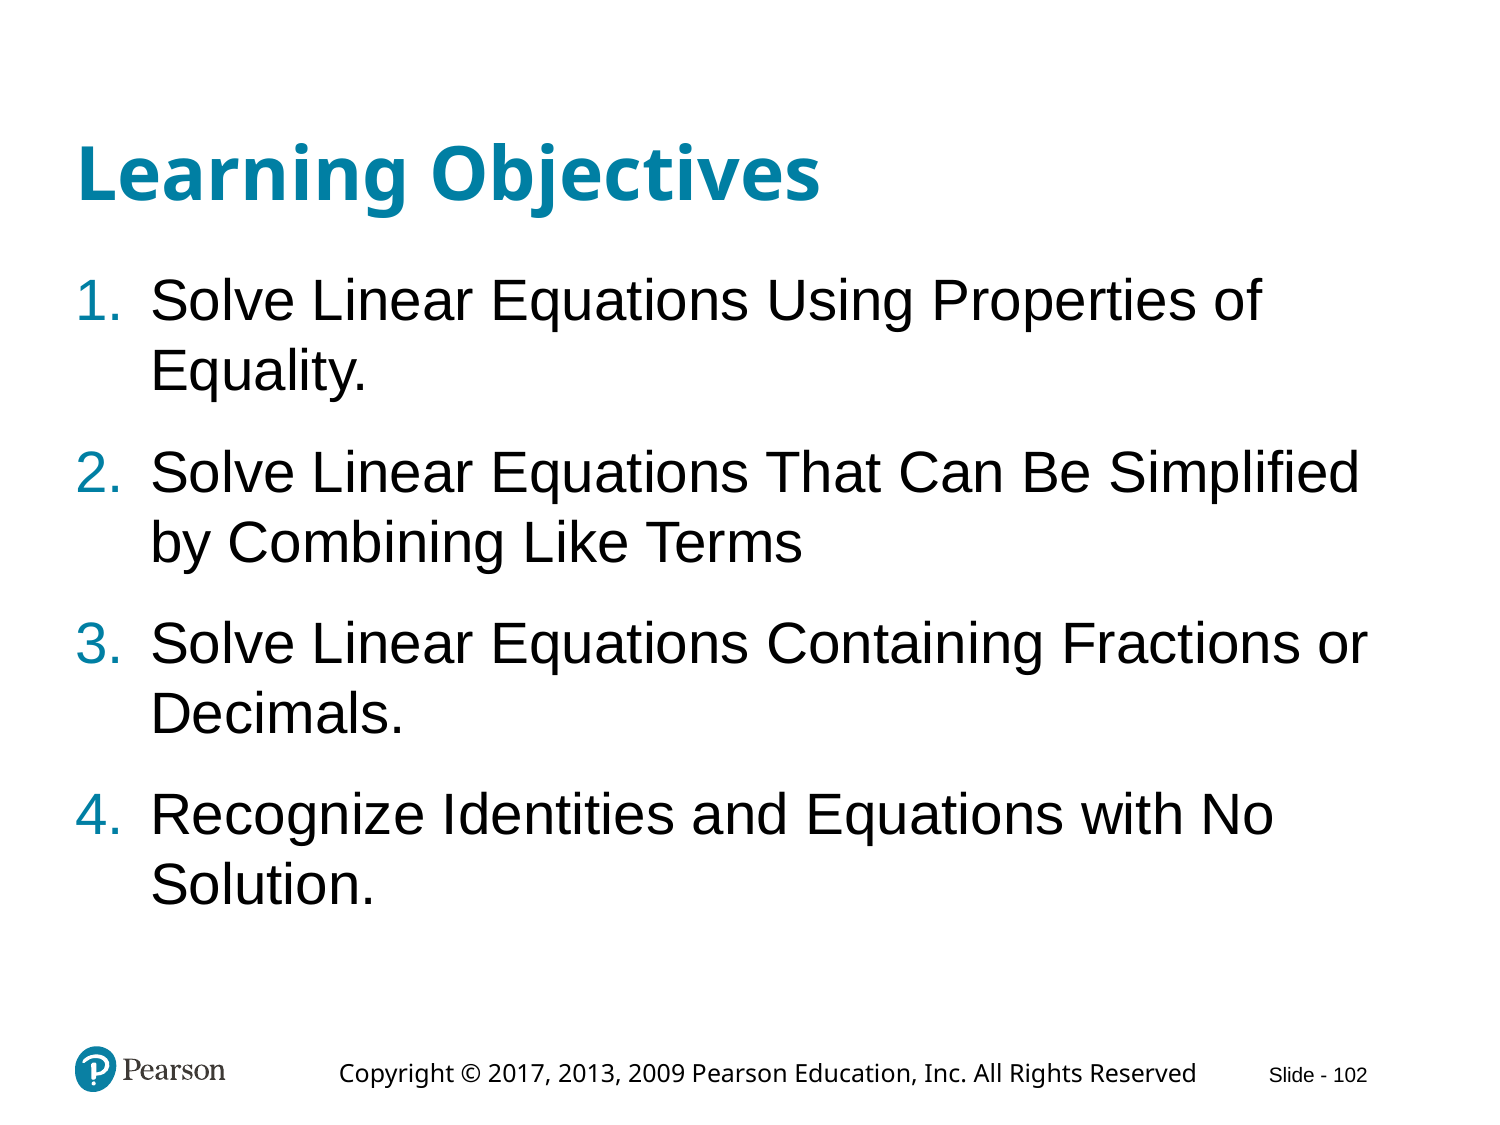

# Learning Objectives
Solve Linear Equations Using Properties of Equality.
Solve Linear Equations That Can Be Simplified by Combining Like Terms
Solve Linear Equations Containing Fractions or Decimals.
Recognize Identities and Equations with No Solution.